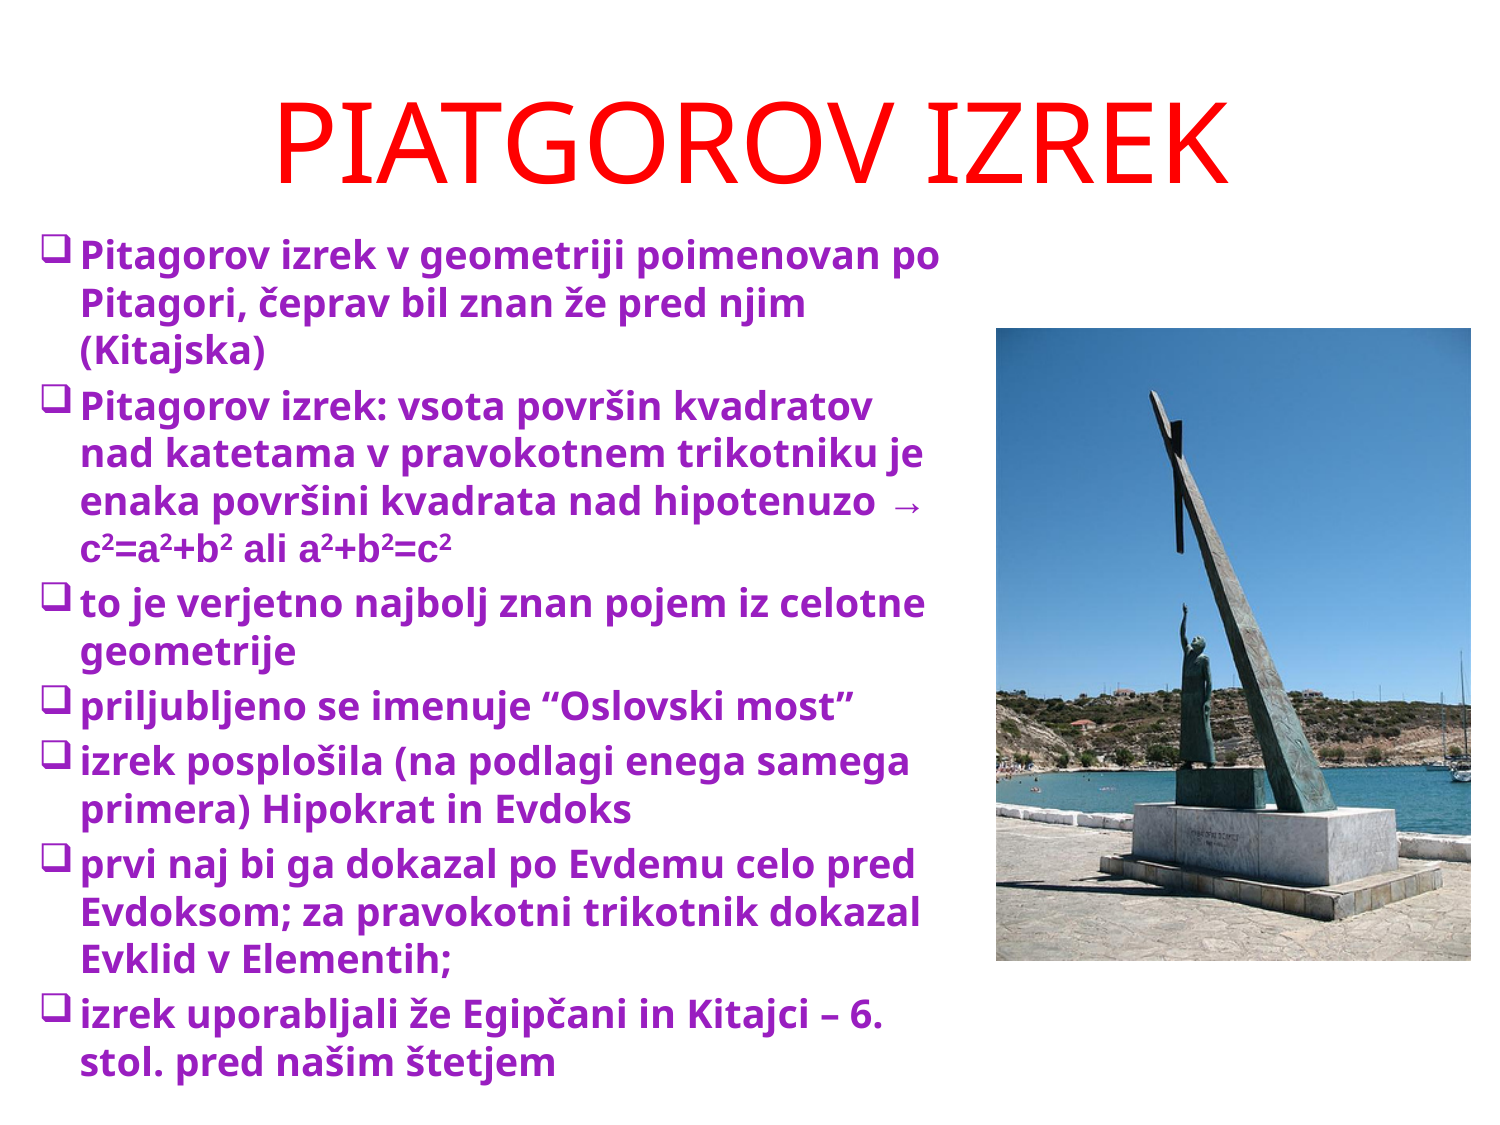

PIATGOROV IZREK
# Pitagorov izrek v geometriji poimenovan po Pitagori, čeprav bil znan že pred njim (Kitajska)
Pitagorov izrek: vsota površin kvadratov nad katetama v pravokotnem trikotniku je enaka površini kvadrata nad hipotenuzo → c2=a2+b2 ali a2+b2=c2
to je verjetno najbolj znan pojem iz celotne geometrije
priljubljeno se imenuje “Oslovski most”
izrek posplošila (na podlagi enega samega primera) Hipokrat in Evdoks
prvi naj bi ga dokazal po Evdemu celo pred Evdoksom; za pravokotni trikotnik dokazal Evklid v Elementih;
izrek uporabljali že Egipčani in Kitajci – 6. stol. pred našim štetjem